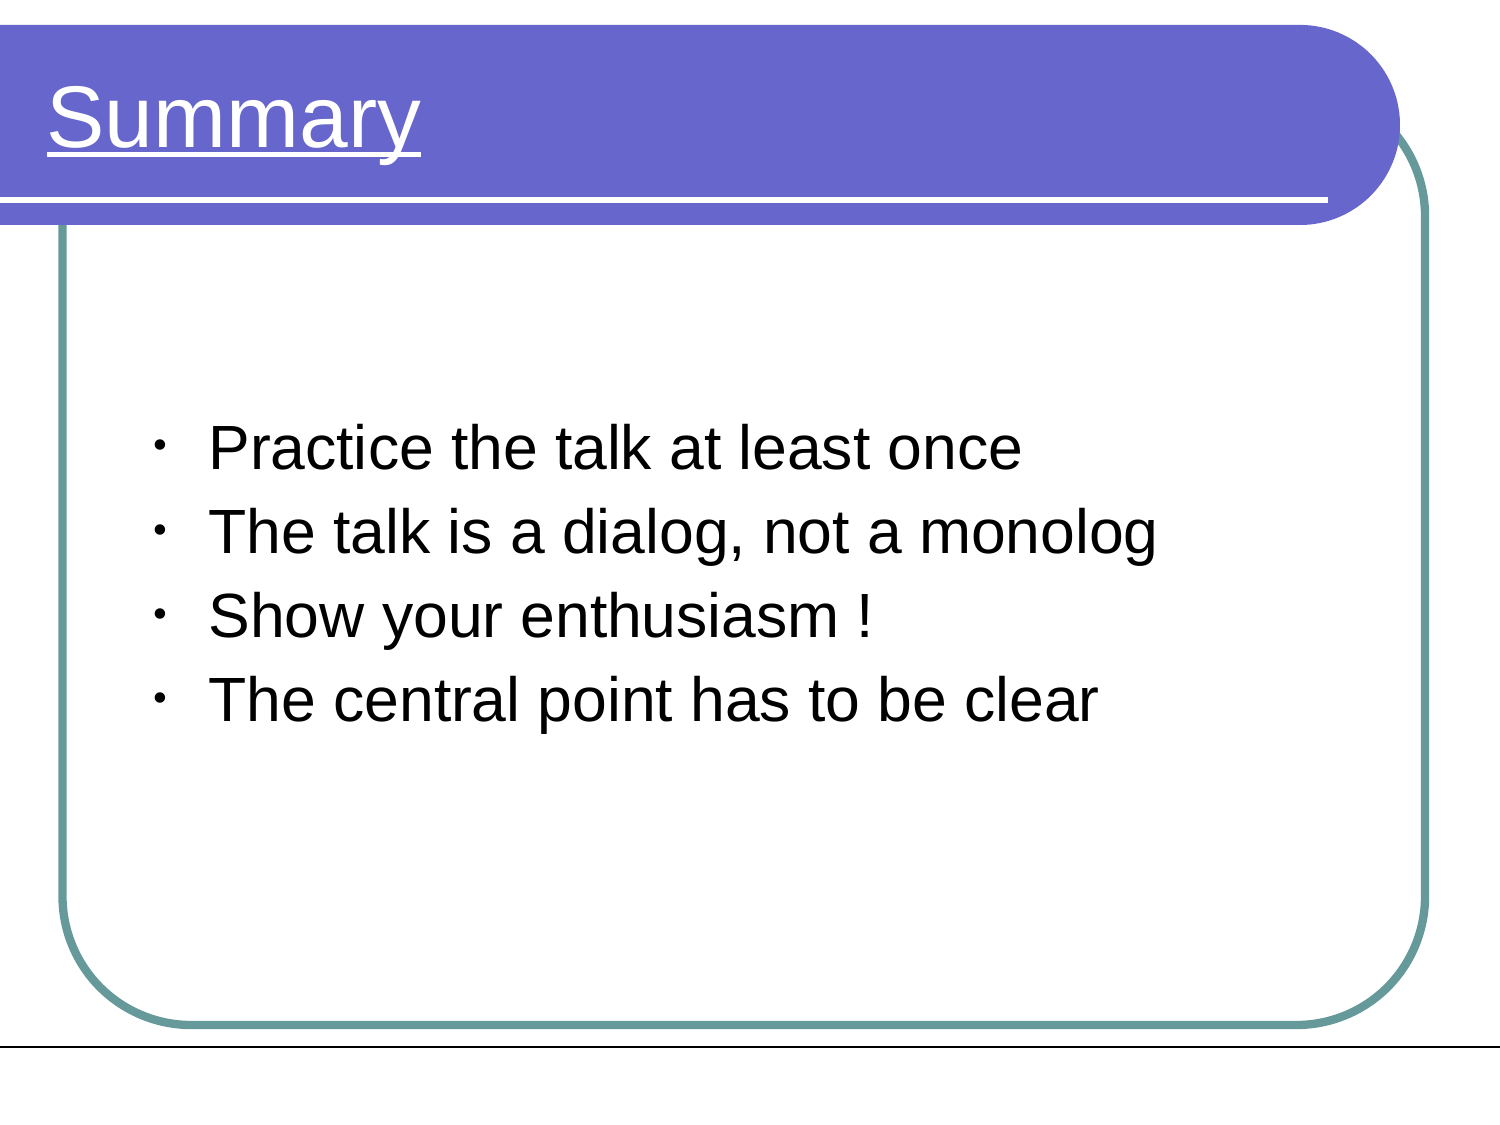

# Summary
Practice the talk at least once
The talk is a dialog, not a monolog
Show your enthusiasm !
The central point has to be clear